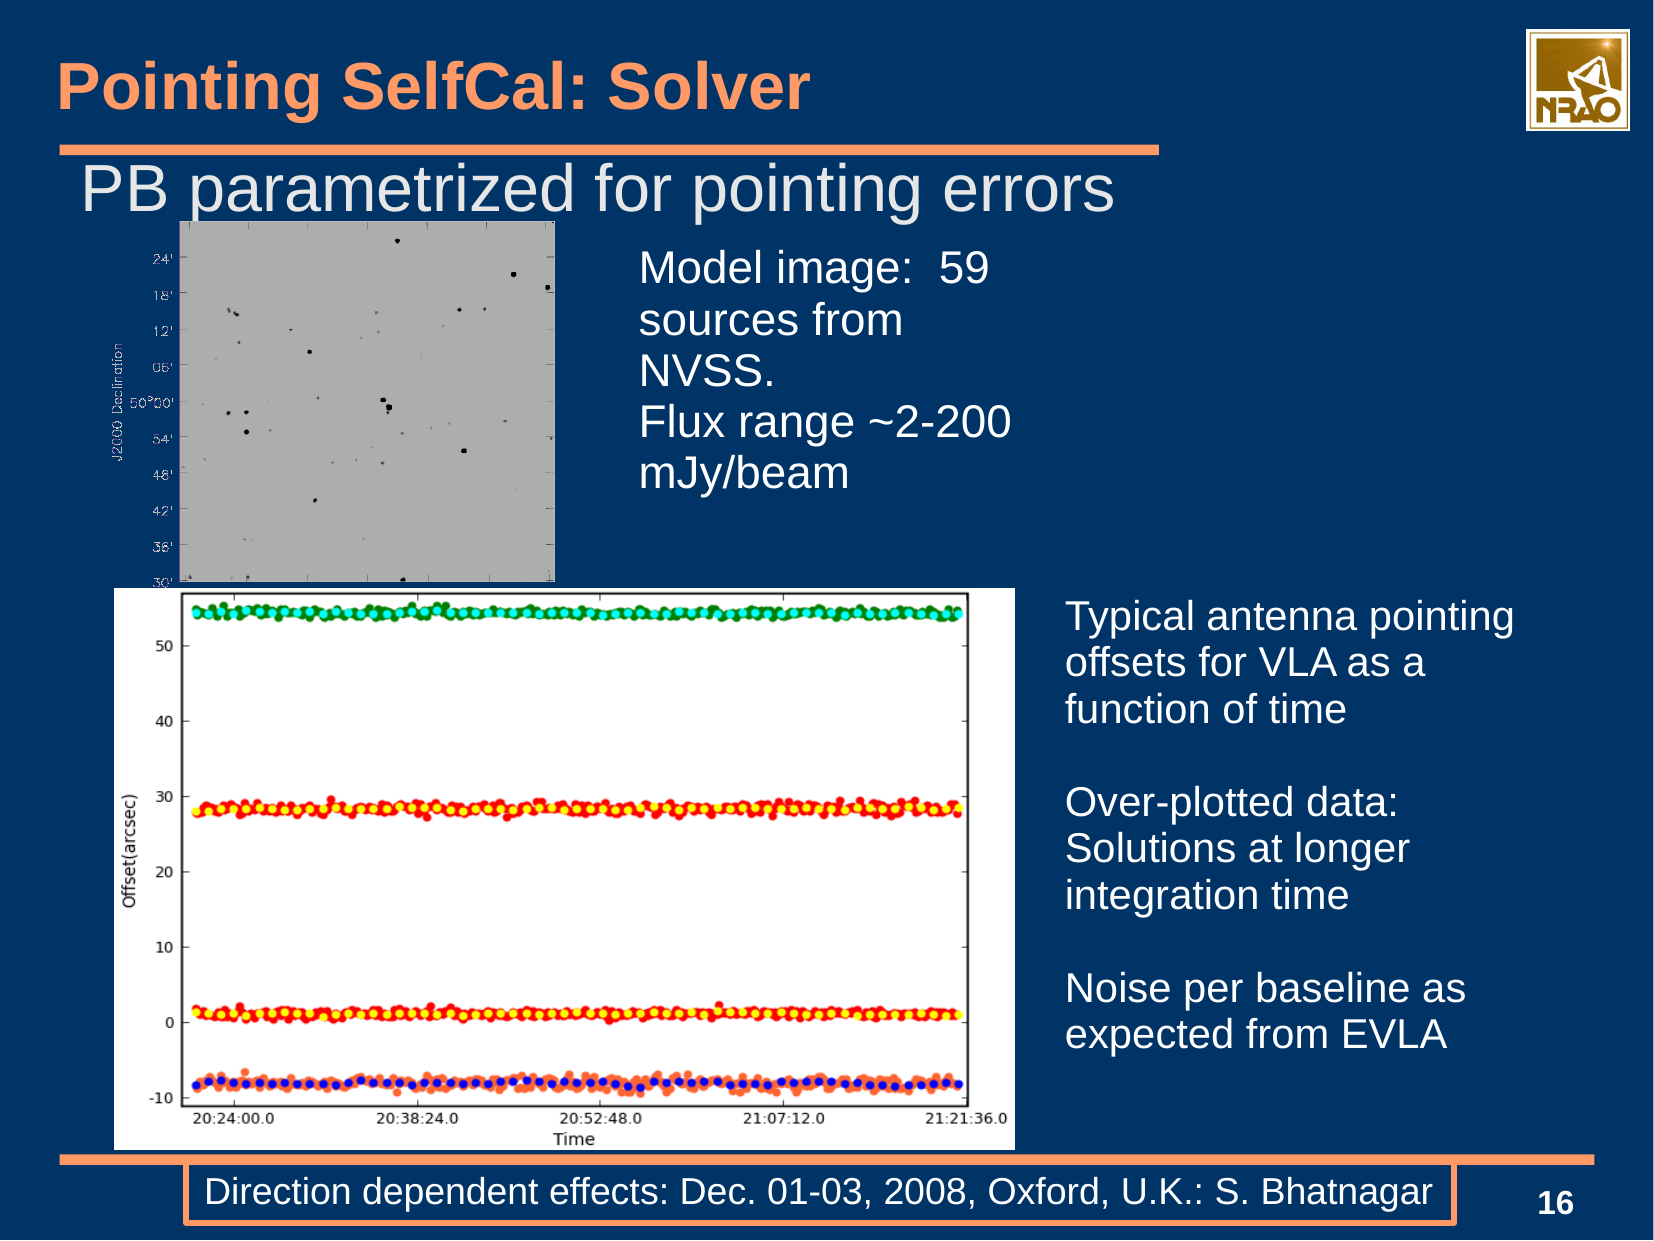

# Pointing SelfCal: Solver
PB parametrized for pointing errors
Model image: 59 sources from NVSS.
Flux range ~2-200 mJy/beam
Typical antenna pointing offsets for VLA as a function of time
Over-plotted data: Solutions at longer integration time
Noise per baseline as expected from EVLA